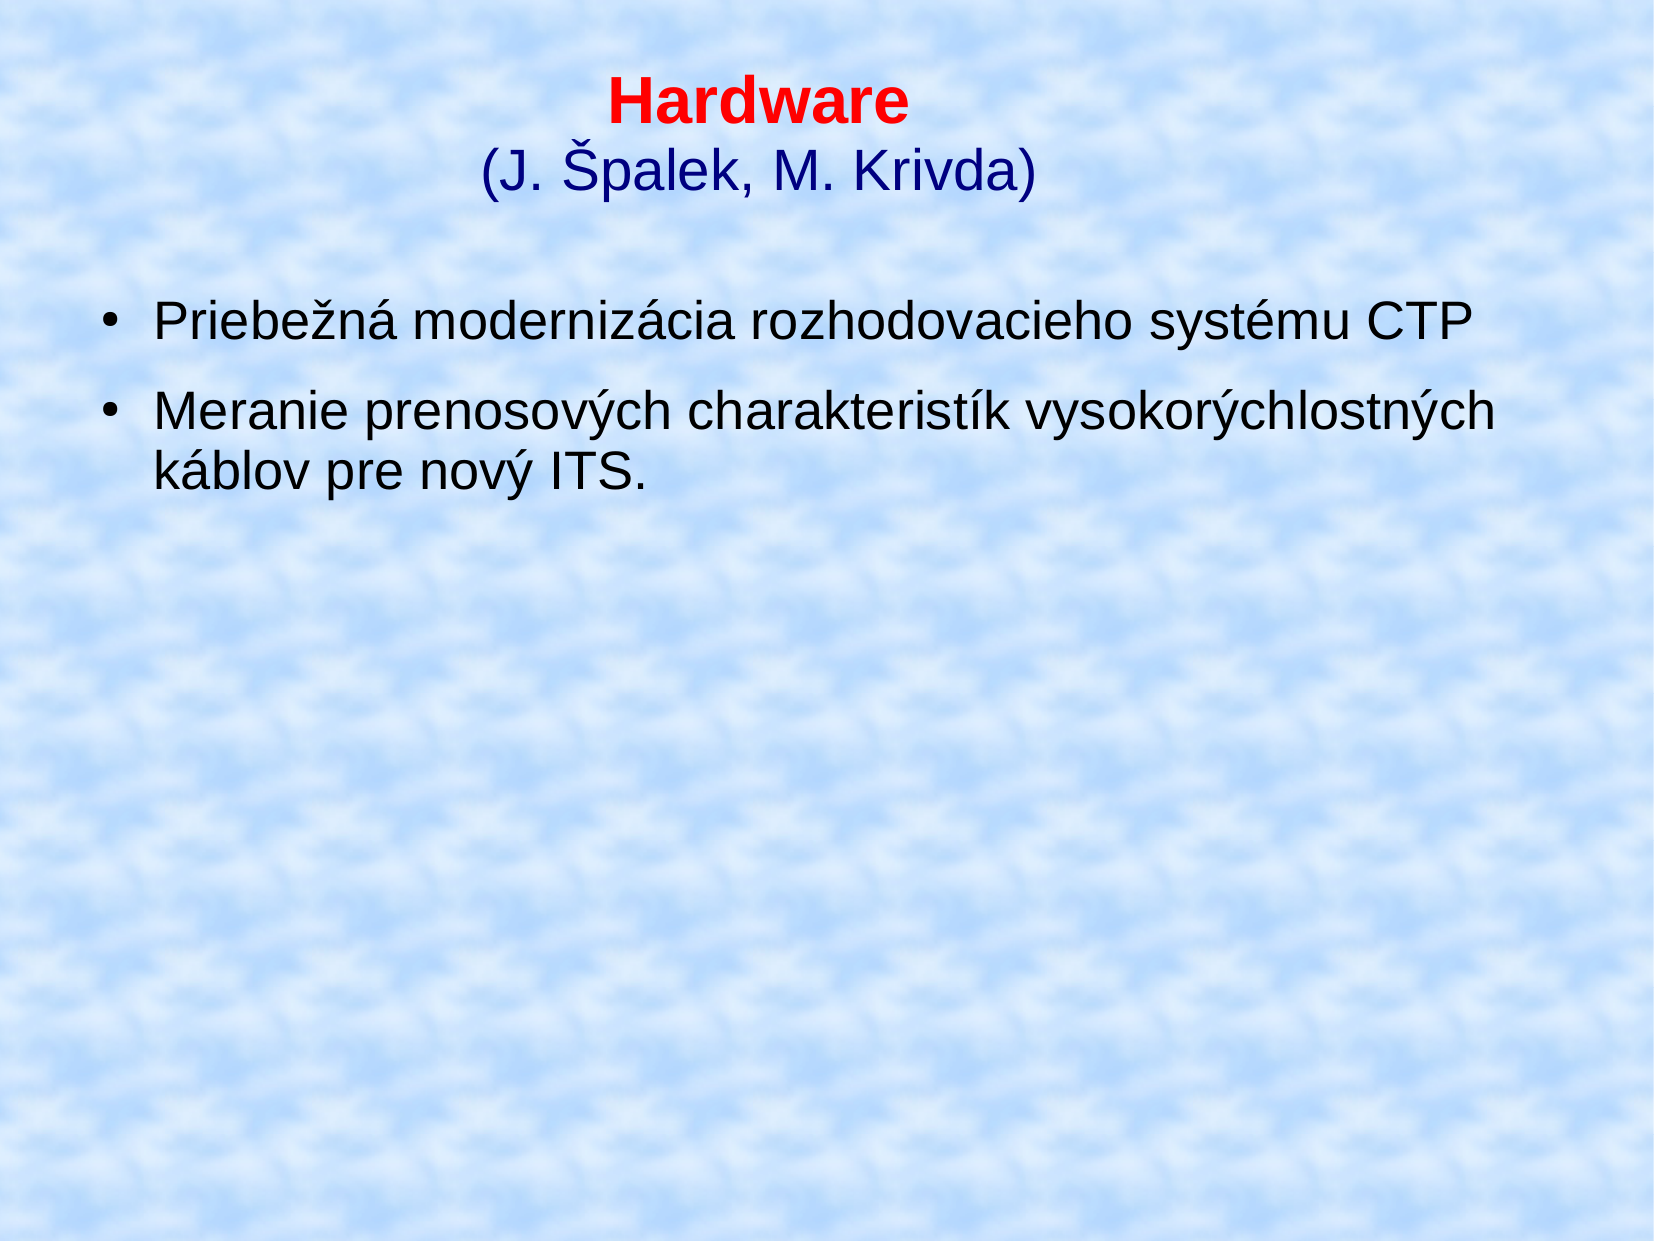

# Hardware (J. Špalek, M. Krivda)
Priebežná modernizácia rozhodovacieho systému CTP
Meranie prenosových charakteristík vysokorýchlostných káblov pre nový ITS.